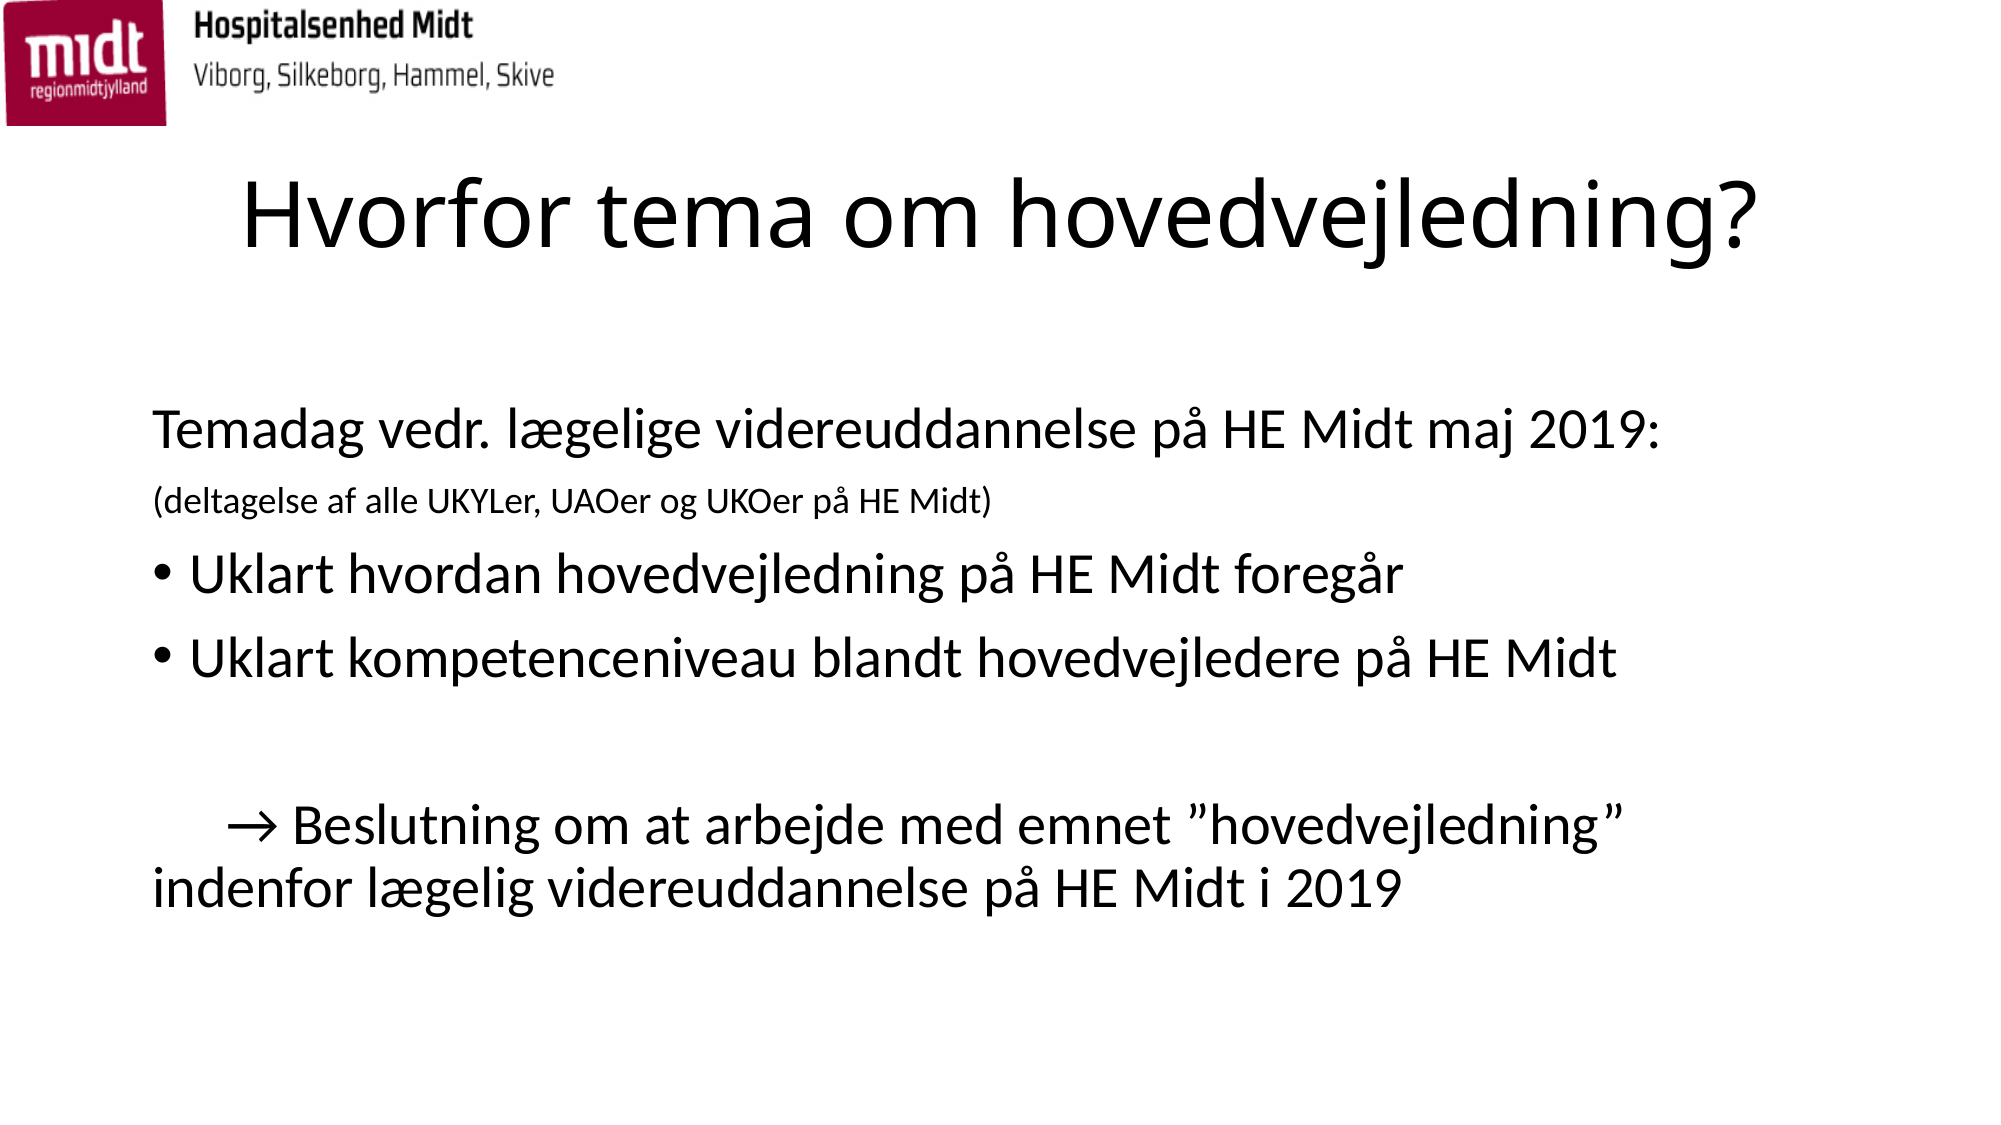

# Hvorfor tema om hovedvejledning?
Temadag vedr. lægelige videreuddannelse på HE Midt maj 2019:
(deltagelse af alle UKYLer, UAOer og UKOer på HE Midt)
Uklart hvordan hovedvejledning på HE Midt foregår
Uklart kompetenceniveau blandt hovedvejledere på HE Midt
 	→ Beslutning om at arbejde med emnet ”hovedvejledning” 	indenfor lægelig videreuddannelse på HE Midt i 2019